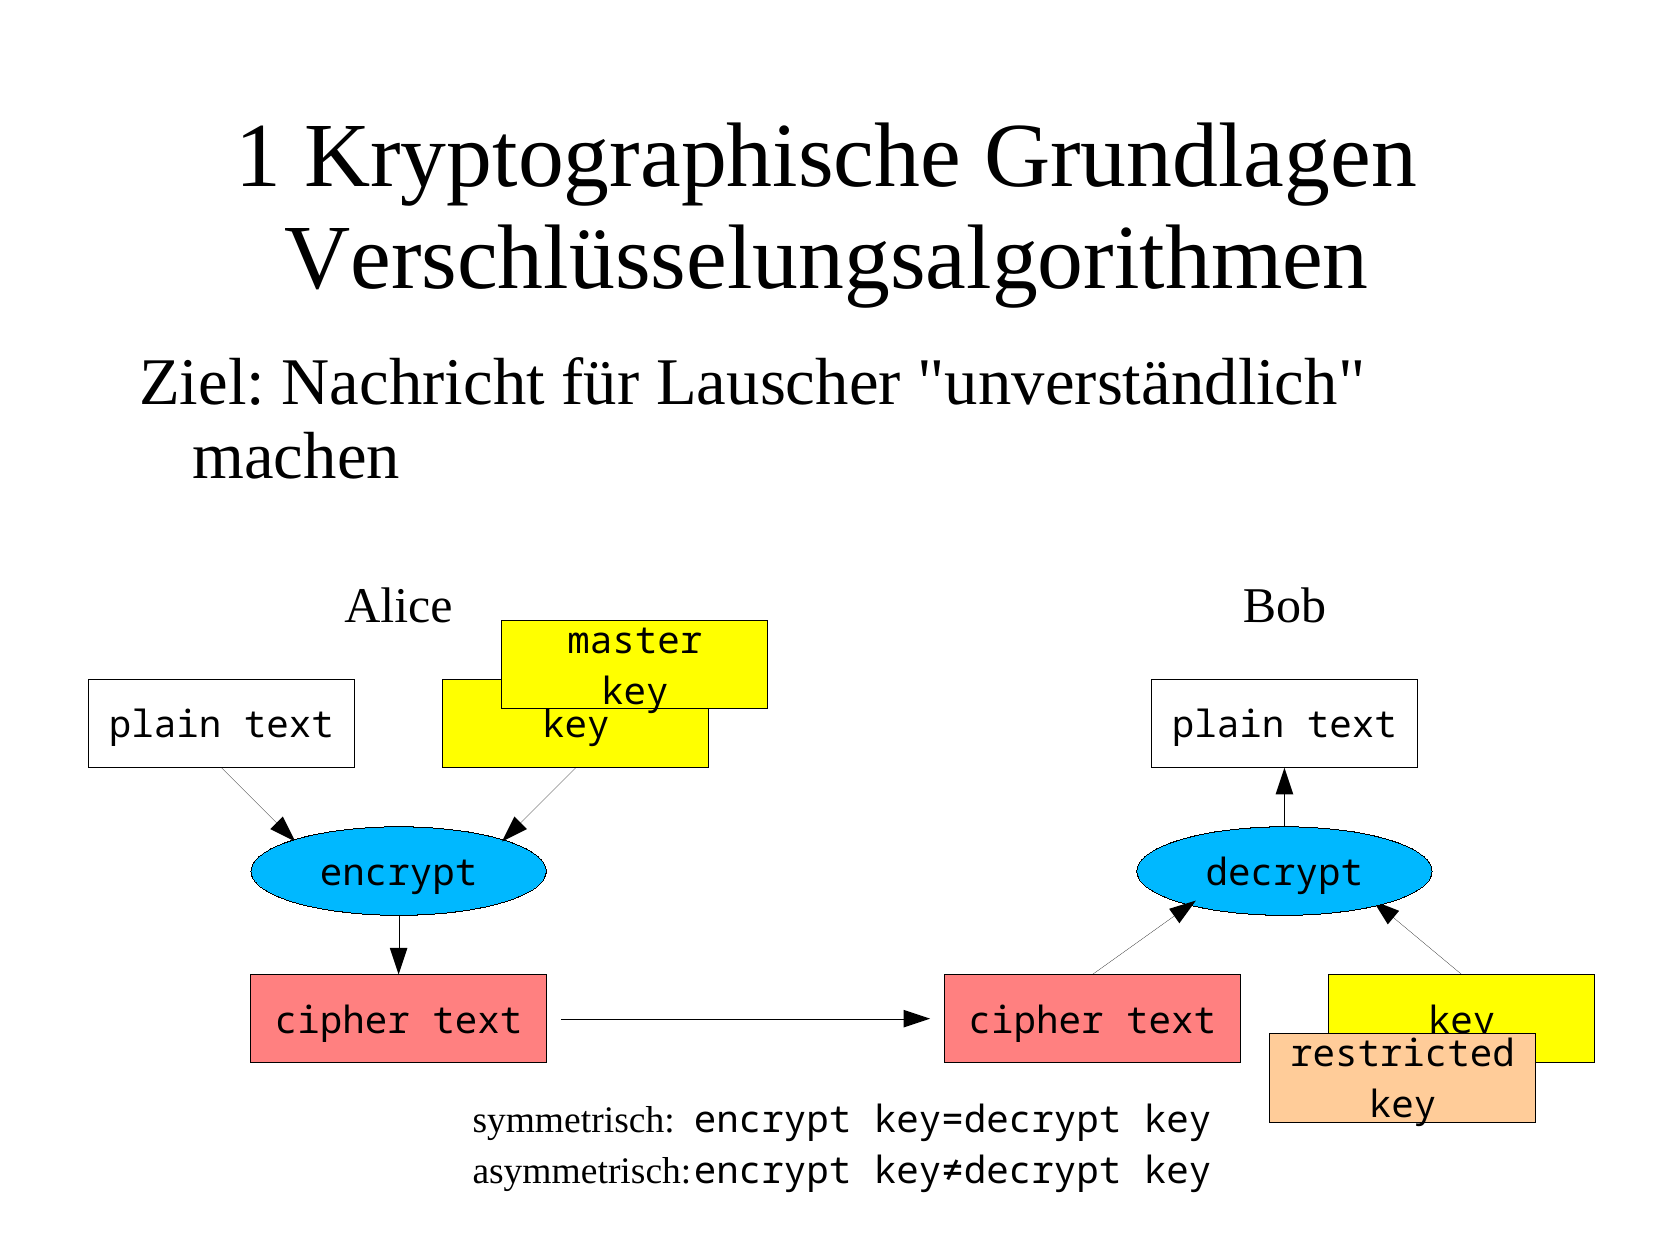

# 1 Kryptographische Grundlagen Verschlüsselungsalgorithmen
Ziel: Nachricht für Lauscher "unverständlich" machen
Alice
Bob
master
key
restricted
key
symmetrisch:	encrypt key=decrypt key
asymmetrisch:	encrypt key≠decrypt key
plain text
key
encrypt
cipher text
plain text
decrypt
key
cipher text